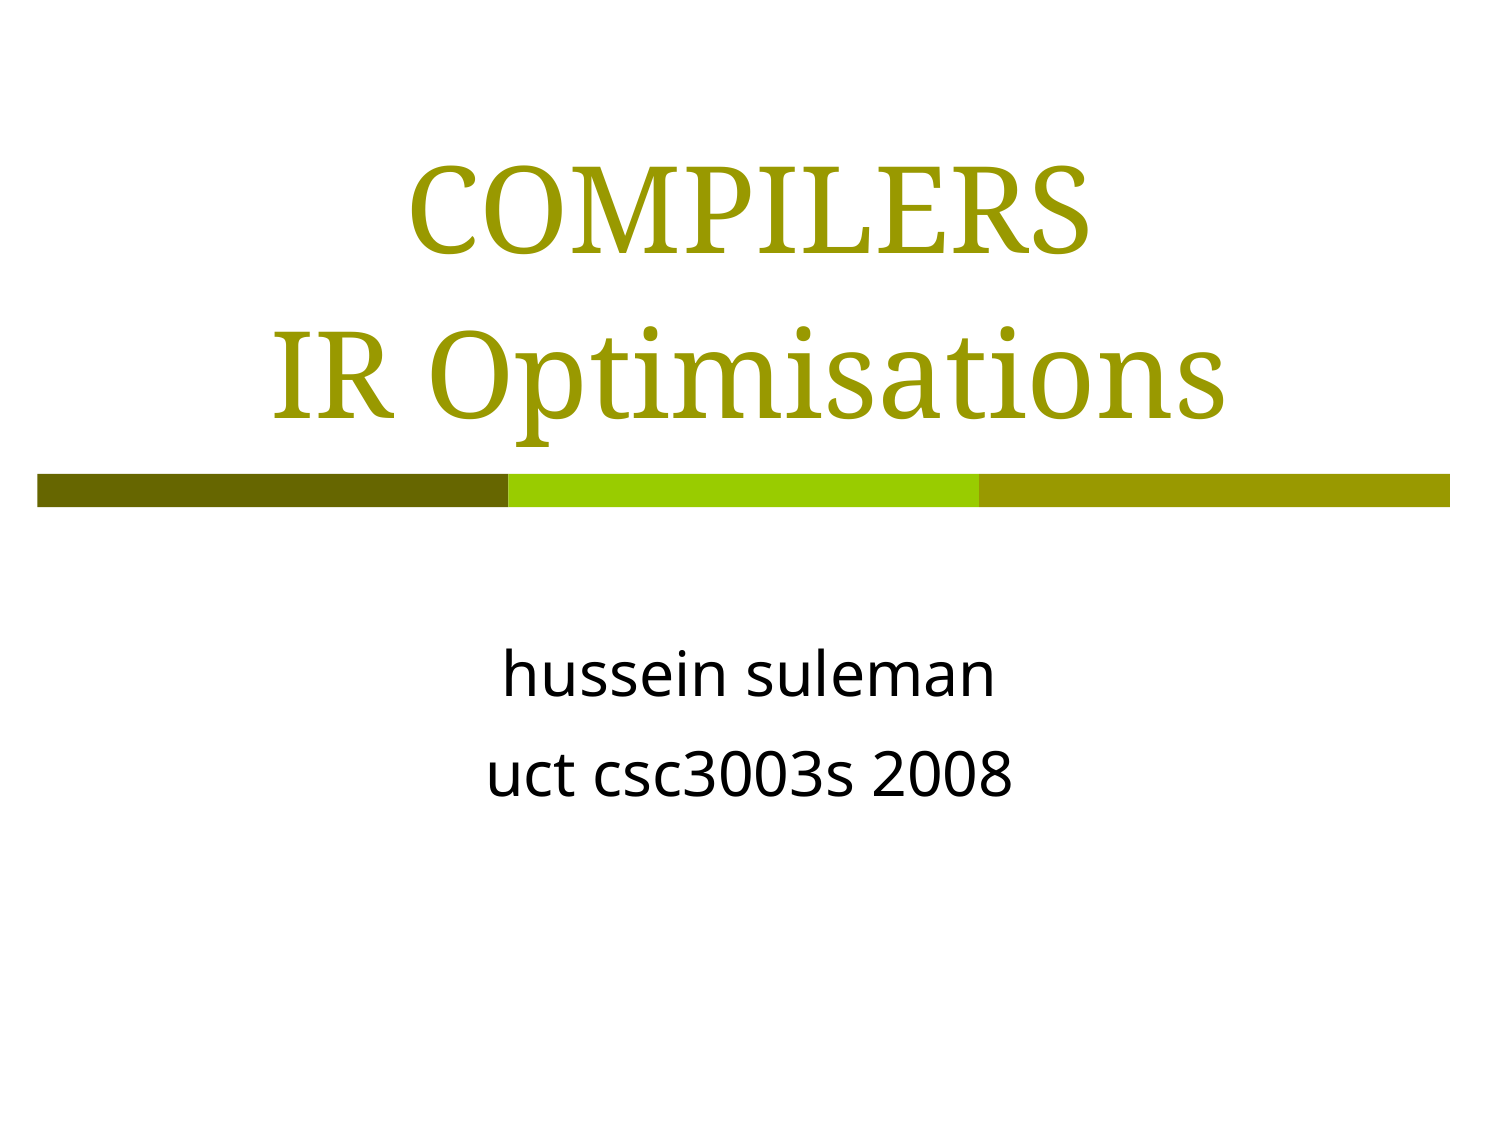

# COMPILERS IR Optimisations
hussein suleman
uct csc3003s 2008